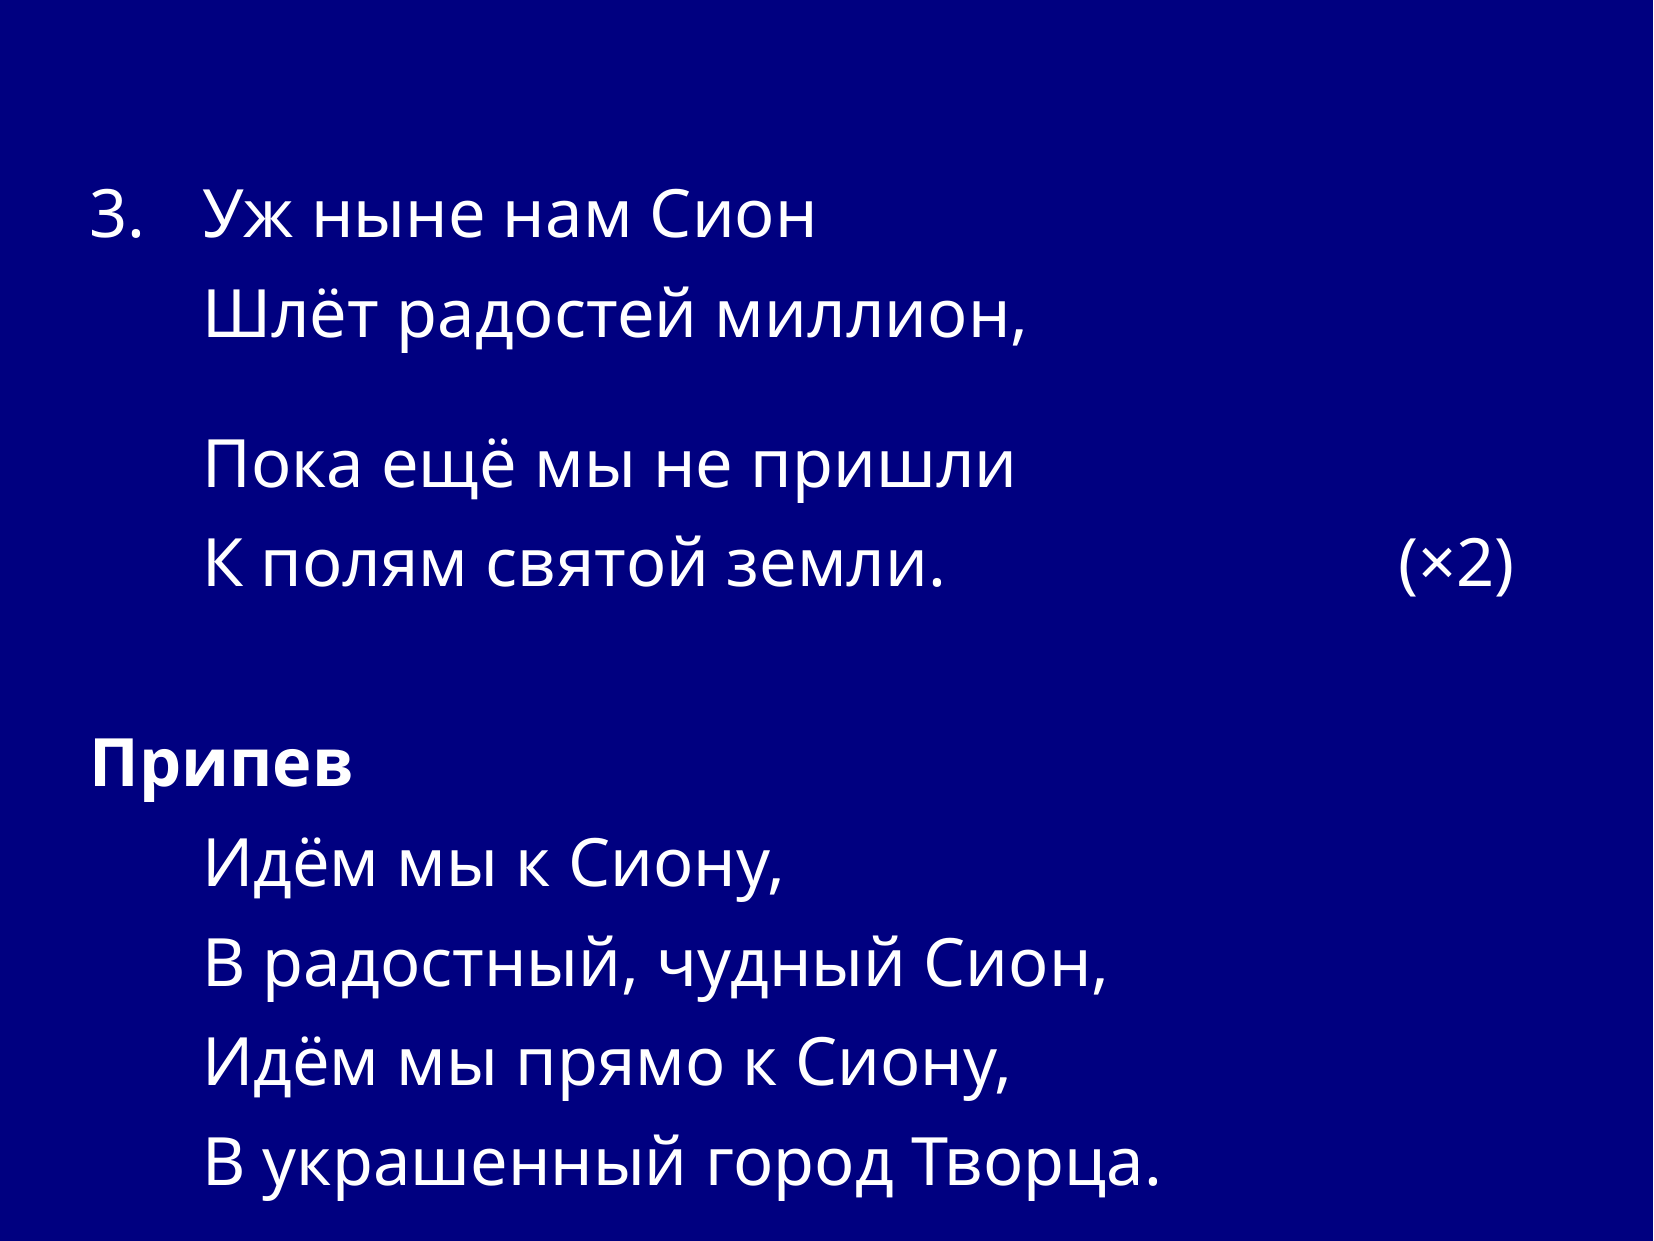

3.	Уж ныне нам Сион
	Шлёт радостей миллион,
	Пока ещё мы не пришли
	К полям святой земли.	(×2)
Припев
	Идём мы к Сиону,
	В радостный, чудный Сион,
	Идём мы прямо к Сиону,
	В украшенный город Творца.